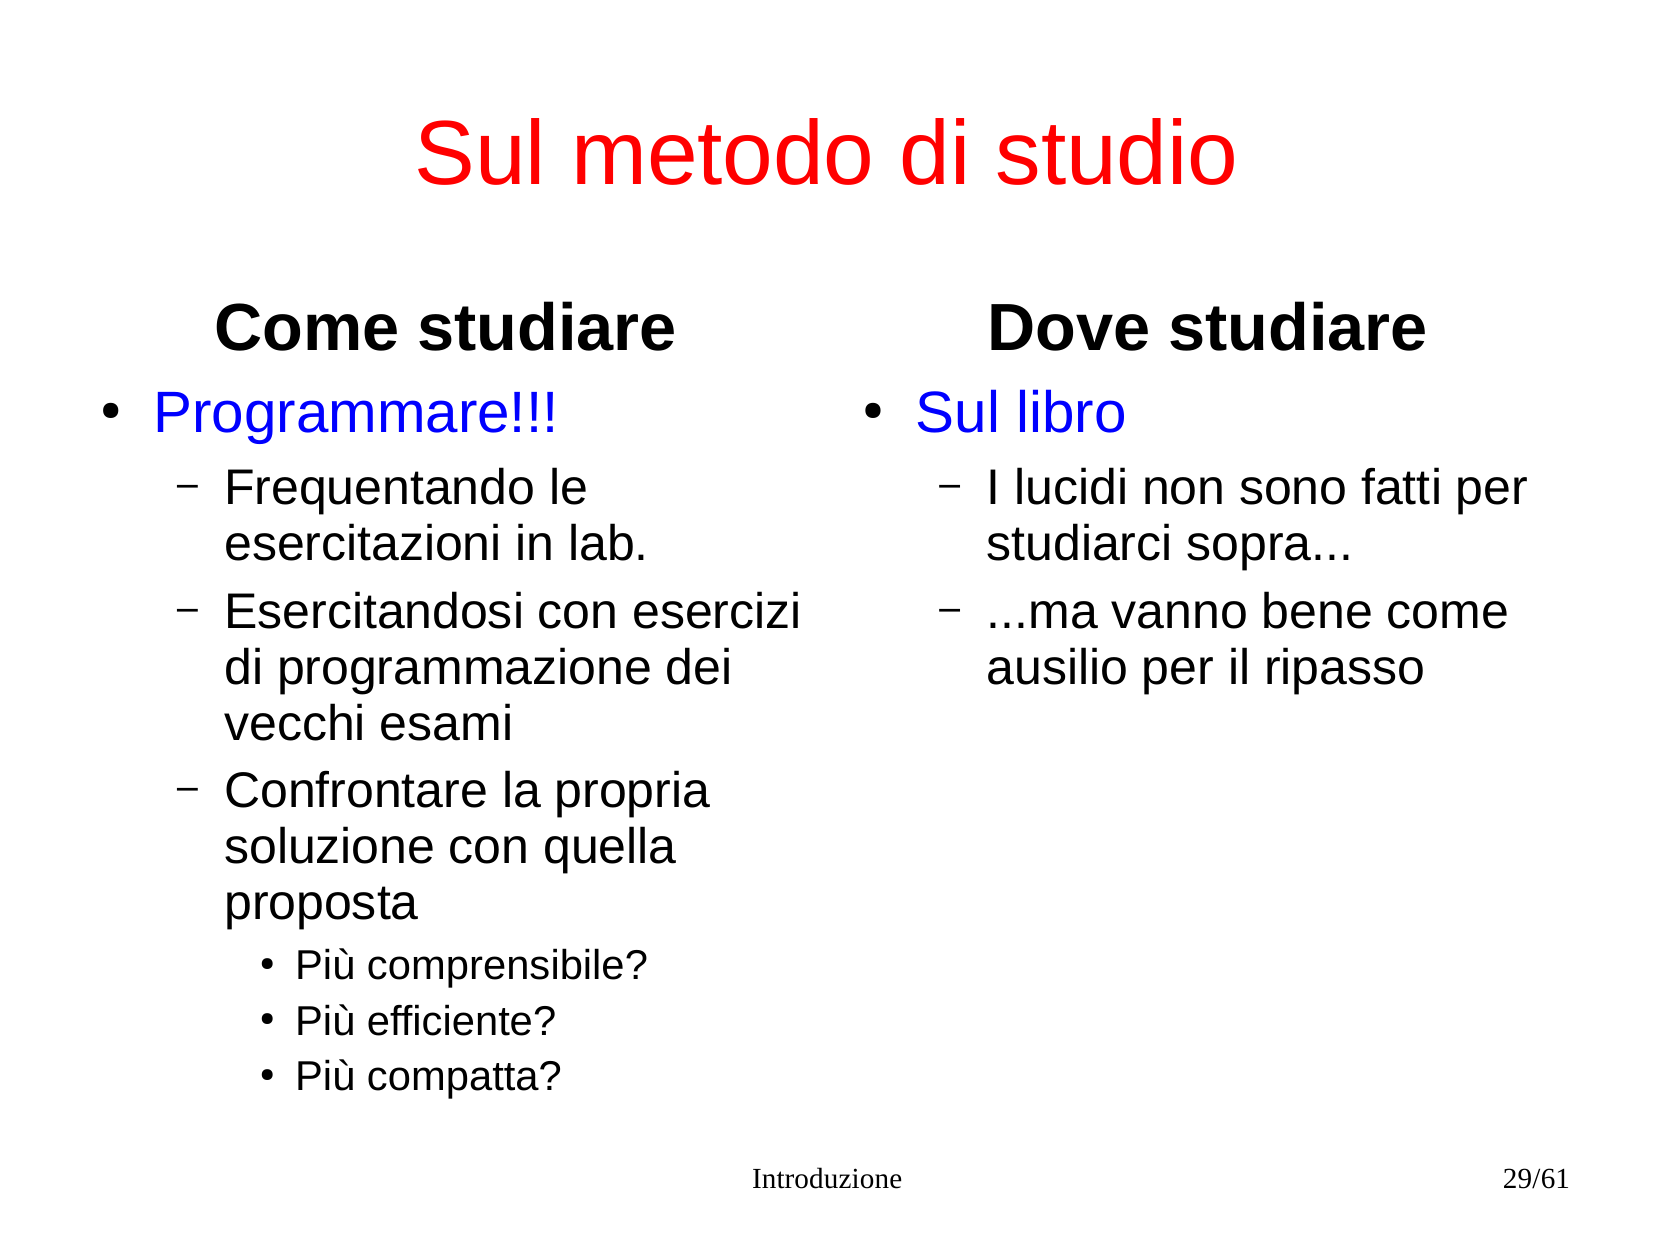

# Sul metodo di studio
Come studiare
Programmare!!!
Frequentando le esercitazioni in lab.
Esercitandosi con esercizi di programmazione dei vecchi esami
Confrontare la propria soluzione con quella proposta
Più comprensibile?
Più efficiente?
Più compatta?
Dove studiare
Sul libro
I lucidi non sono fatti per studiarci sopra...
...ma vanno bene come ausilio per il ripasso
Introduzione
29